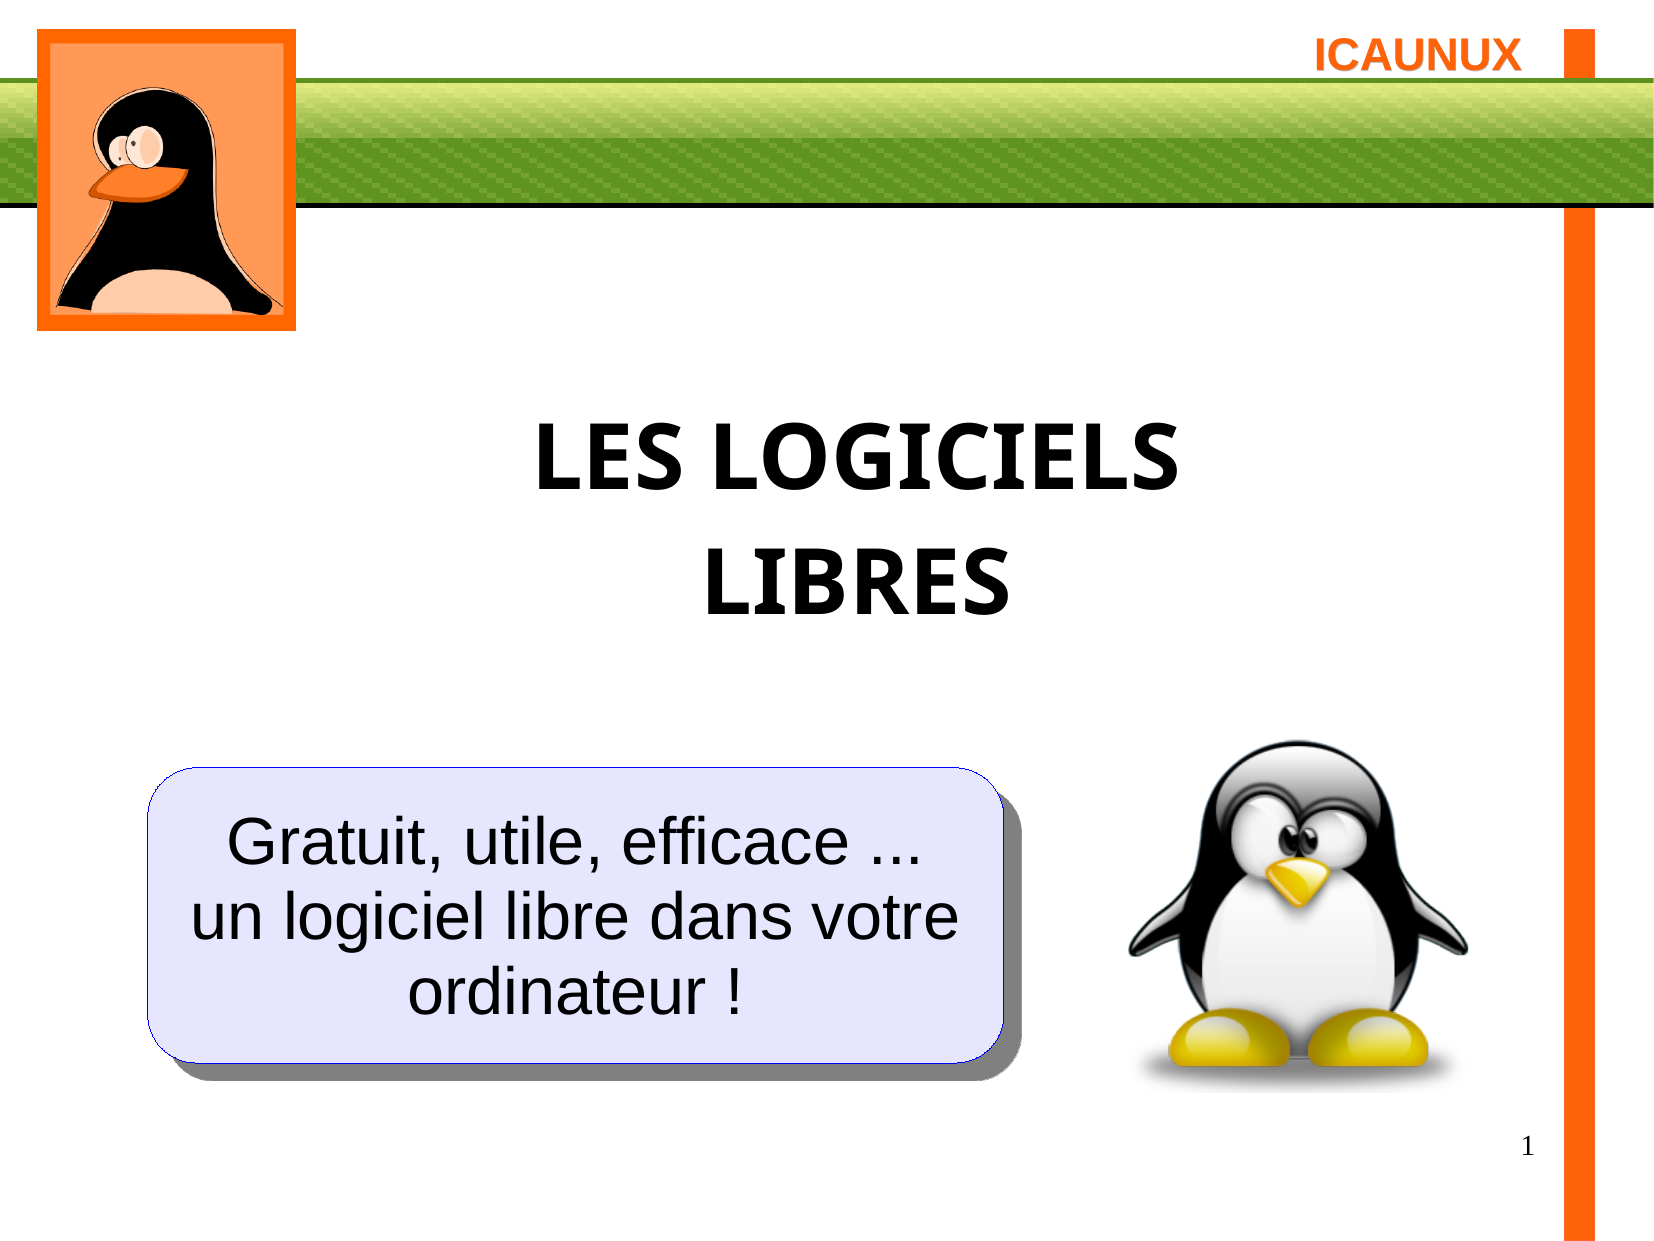

LES LOGICIELS LIBRES
Gratuit, utile, efficace ...
un logiciel libre dans votre ordinateur !
1